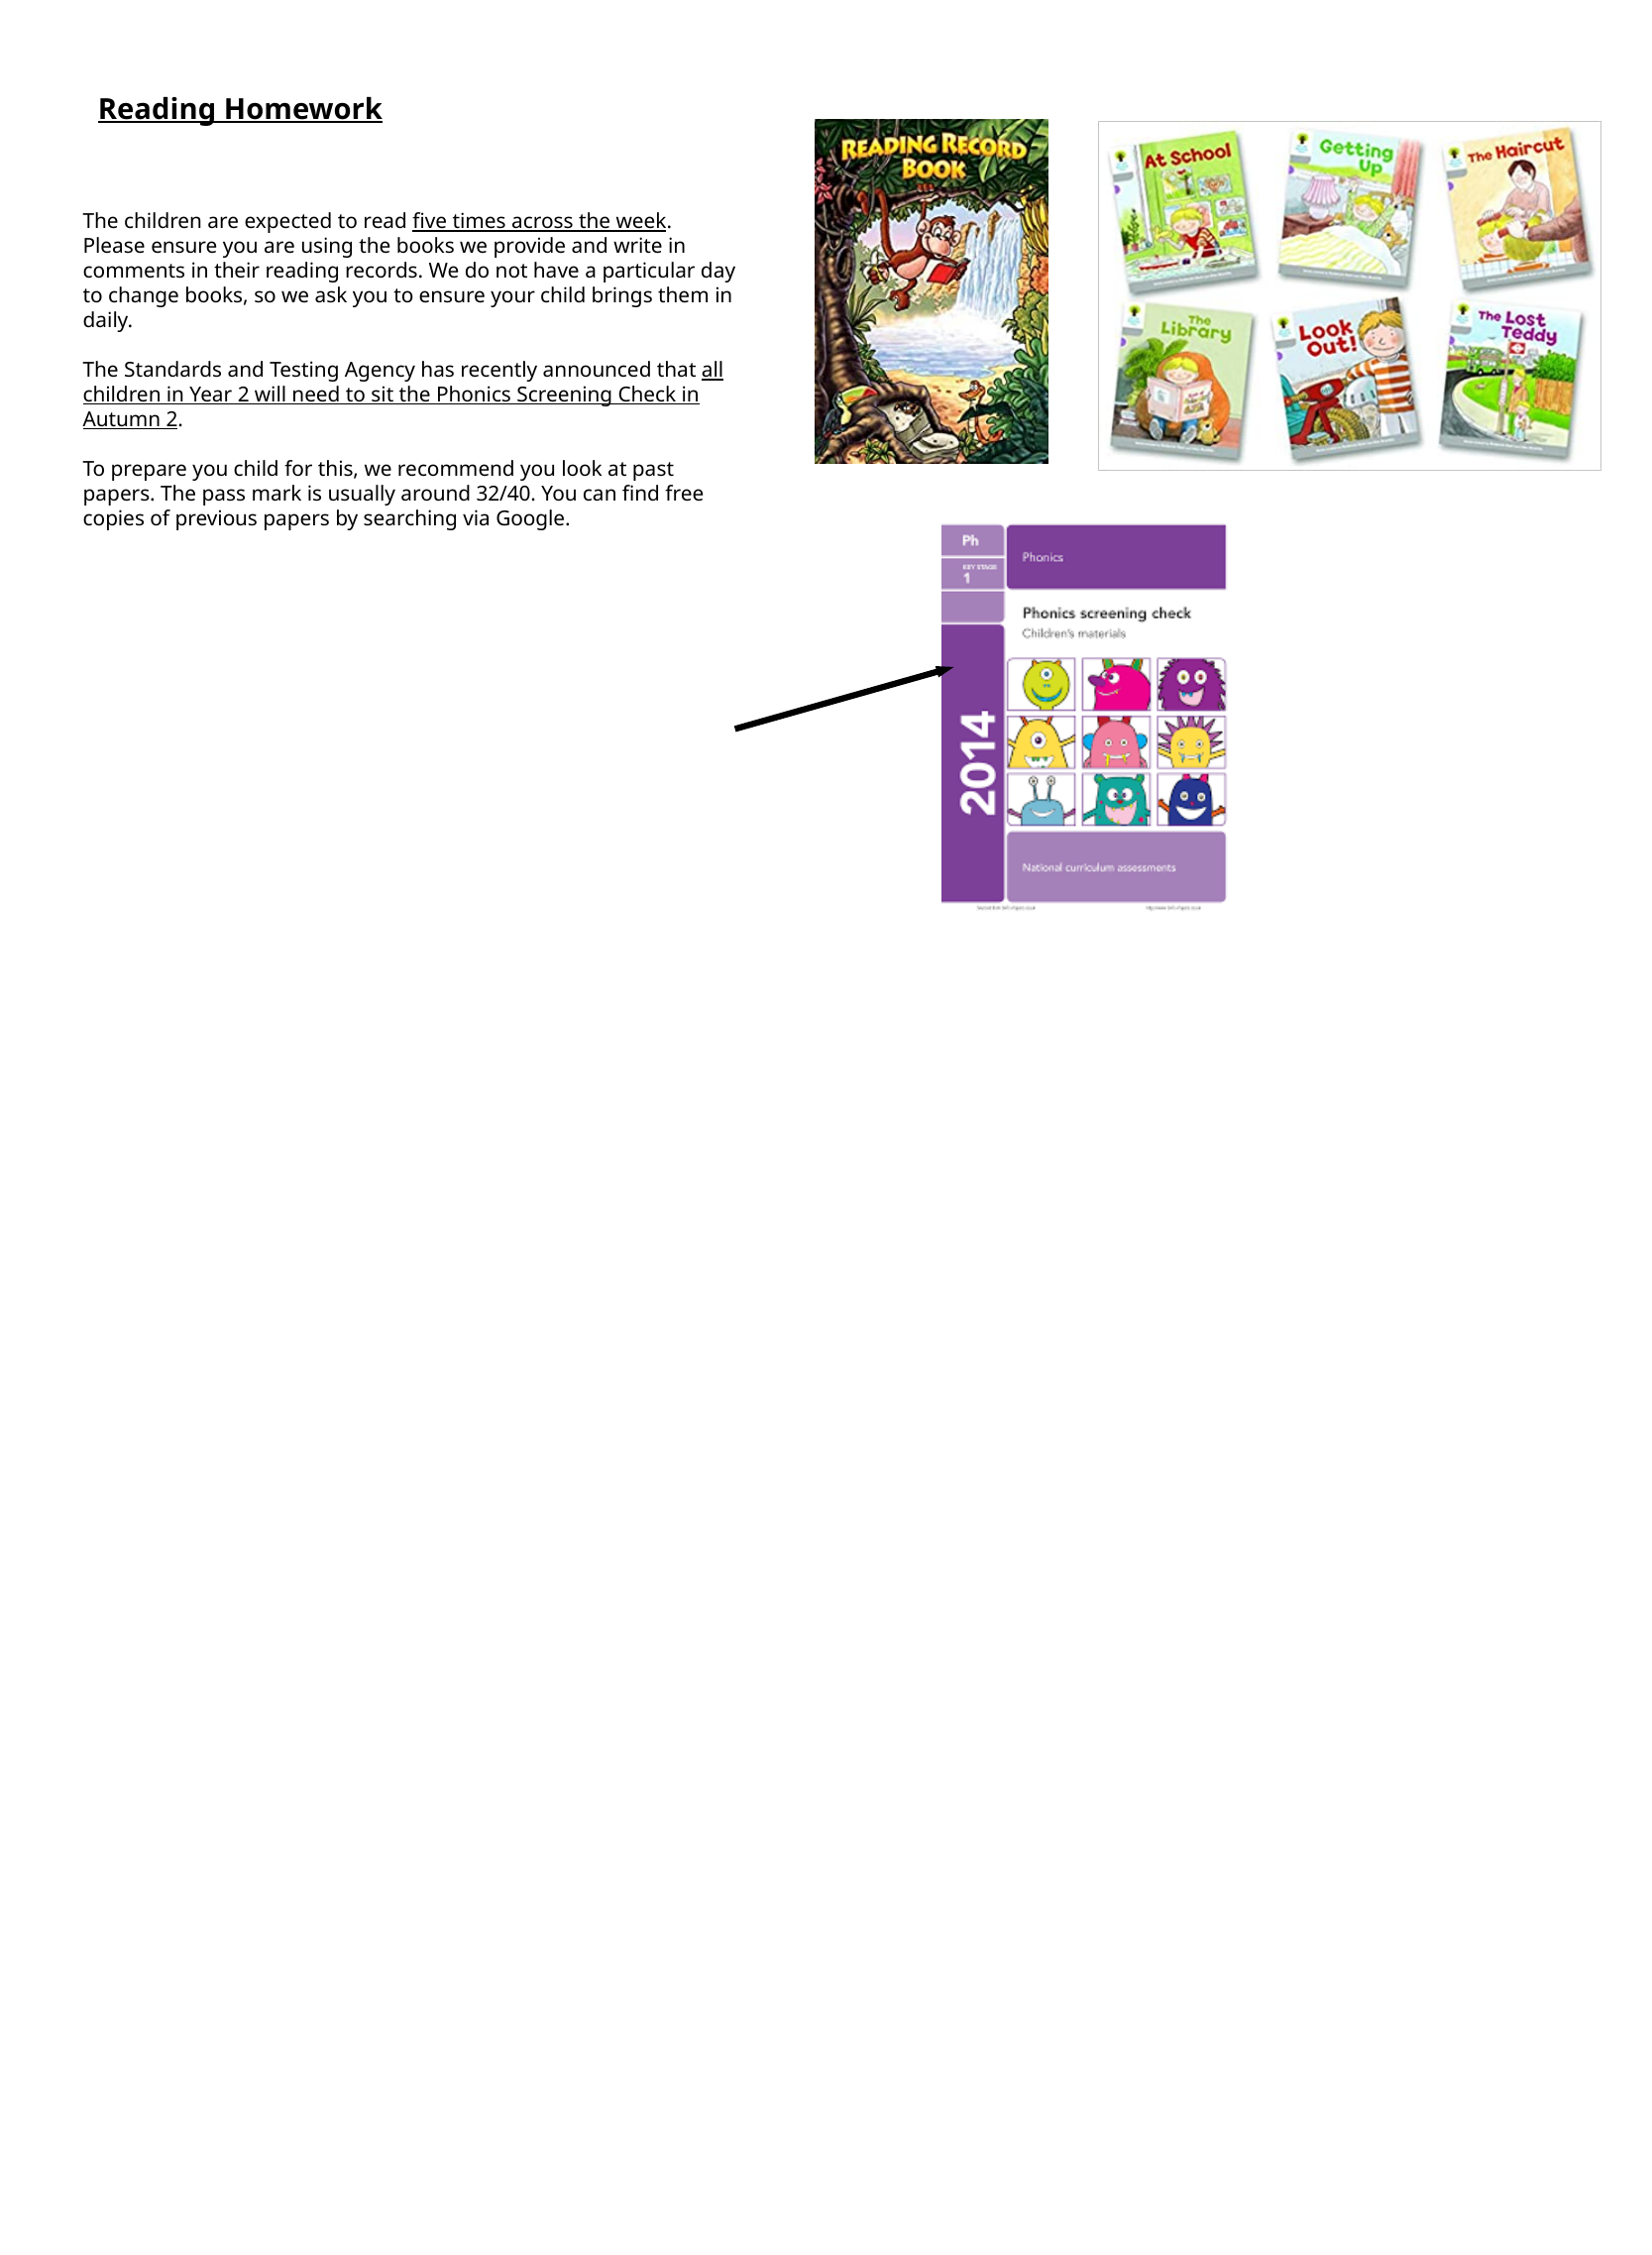

Reading Homework
The children are expected to read five times across the week. Please ensure you are using the books we provide and write in  comments in their reading records. We do  not have a particular day to change books,  so we ask you to ensure your child brings  them in daily.
The Standards and Testing Agency has  recently announced that all children in Year 2 will need to sit the Phonics Screening  Check in Autumn 2.
To prepare you child for this, we  recommend you look at past papers. The  pass mark is usually around 32/40. You can  find free copies of previous papers by  searching via Google.